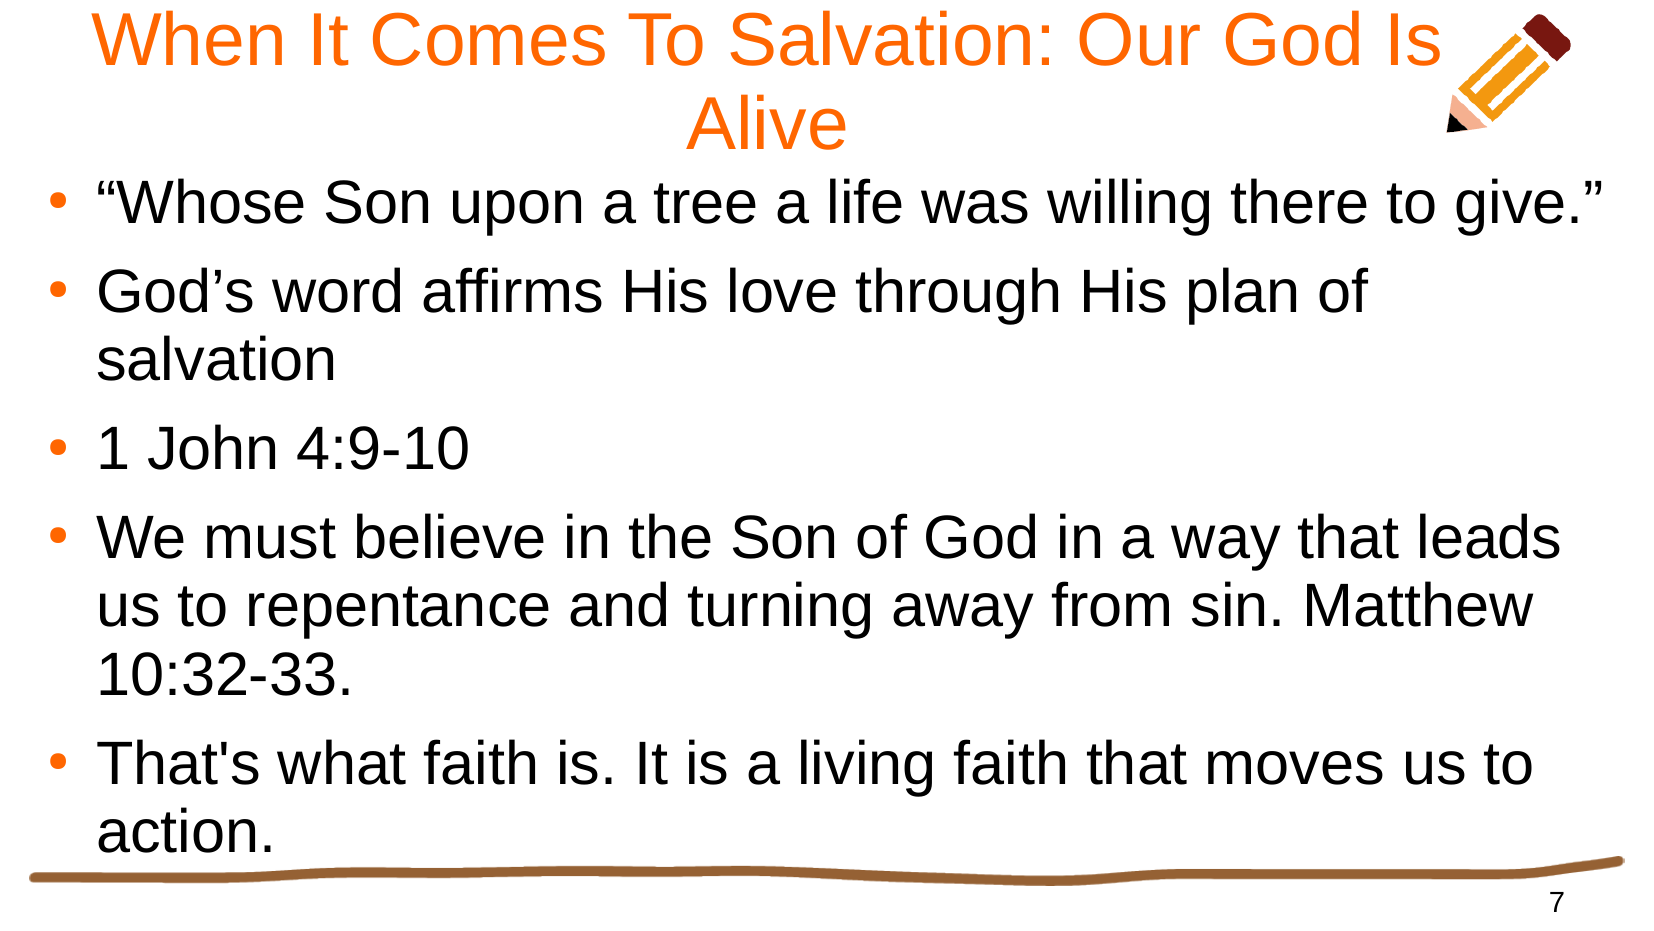

# When It Comes To Salvation: Our God Is Alive
“Whose Son upon a tree a life was willing there to give.”
God’s word affirms His love through His plan of salvation
1 John 4:9-10
We must believe in the Son of God in a way that leads us to repentance and turning away from sin. Matthew 10:32-33.
That's what faith is. It is a living faith that moves us to action.
7